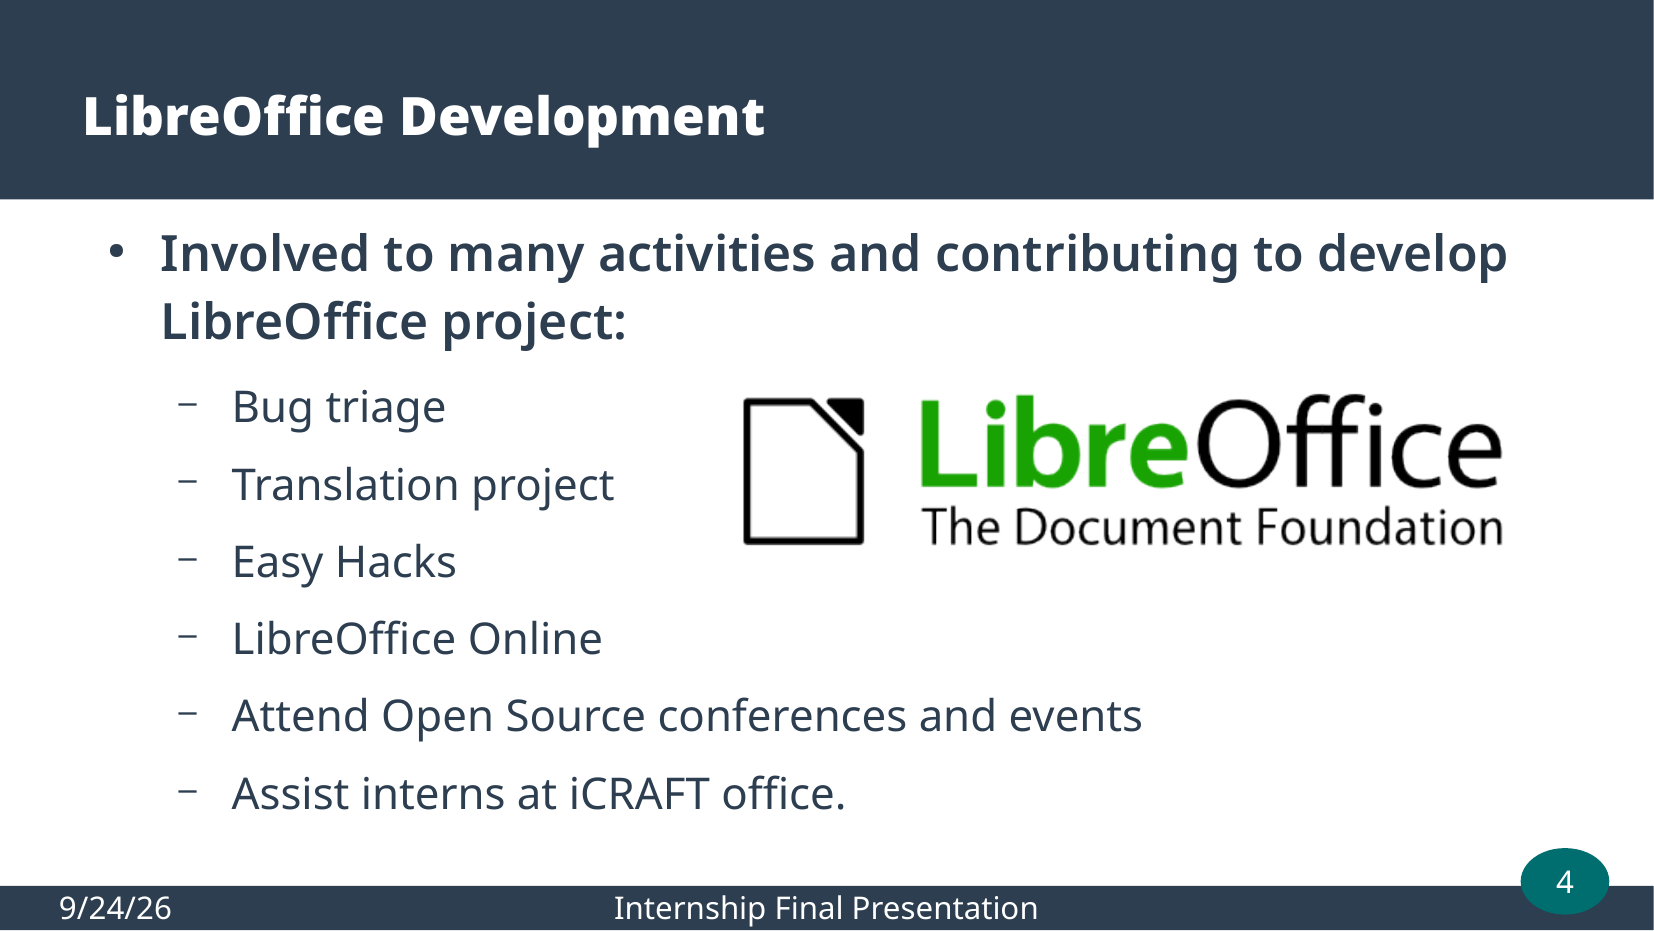

# LibreOffice Development
Involved to many activities and contributing to develop LibreOffice project:
Bug triage
Translation project
Easy Hacks
LibreOffice Online
Attend Open Source conferences and events
Assist interns at iCRAFT office.
4
Internship Final Presentation